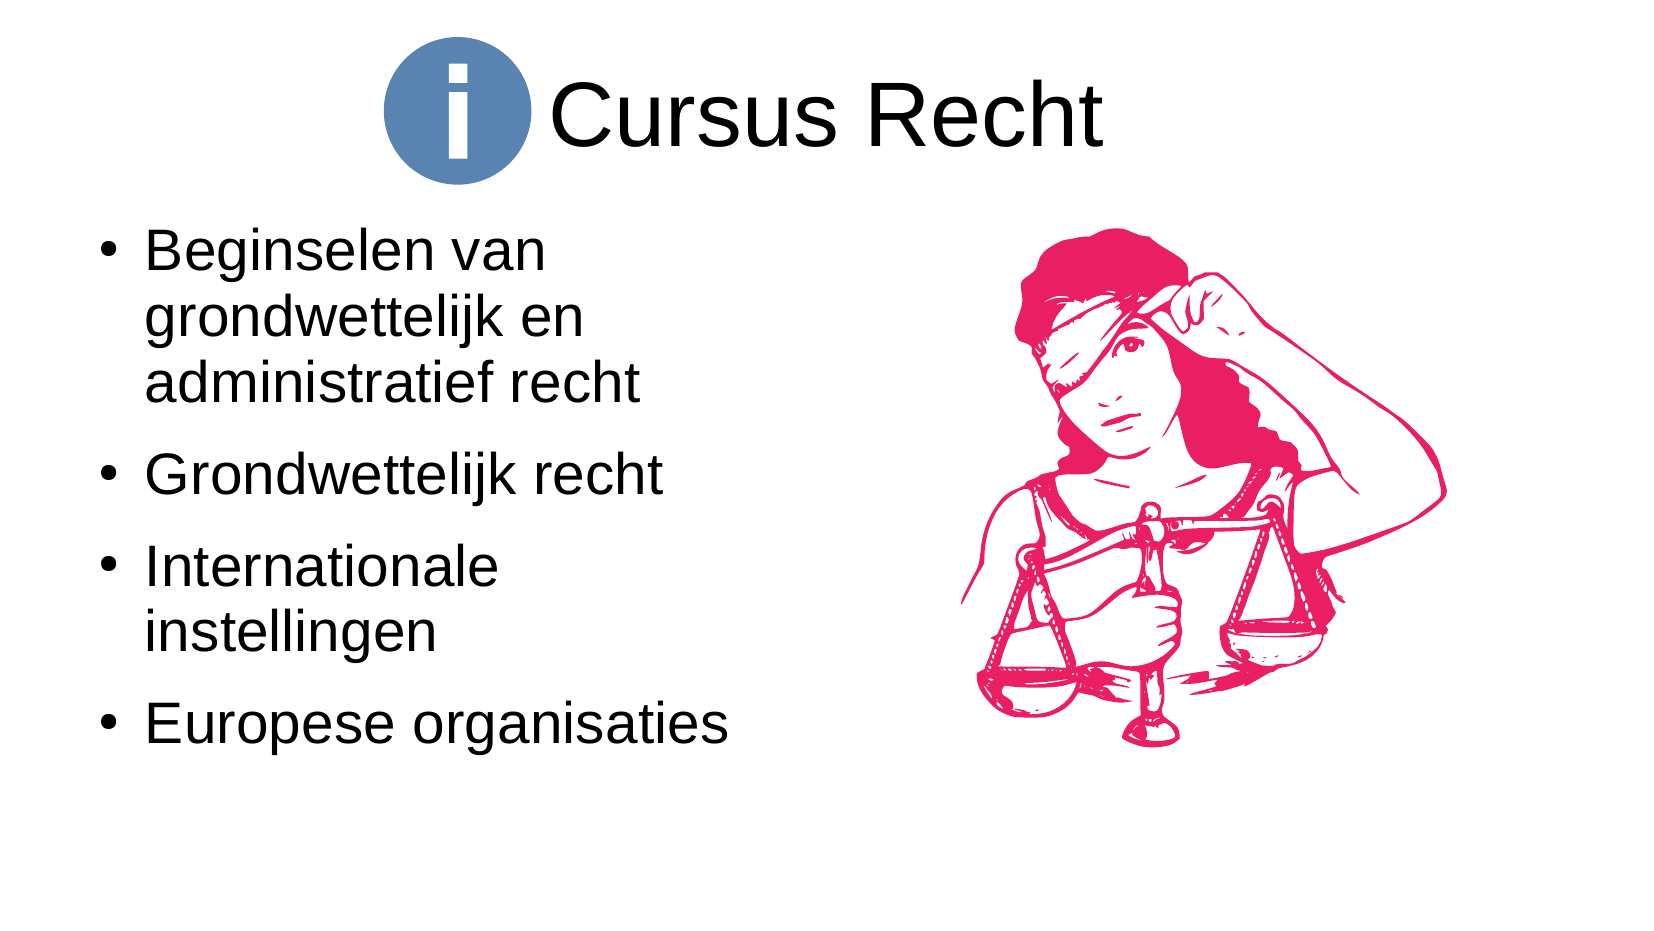

# Cursus Recht
Beginselen van grondwettelijk en administratief recht
Grondwettelijk recht
Internationale instellingen
Europese organisaties